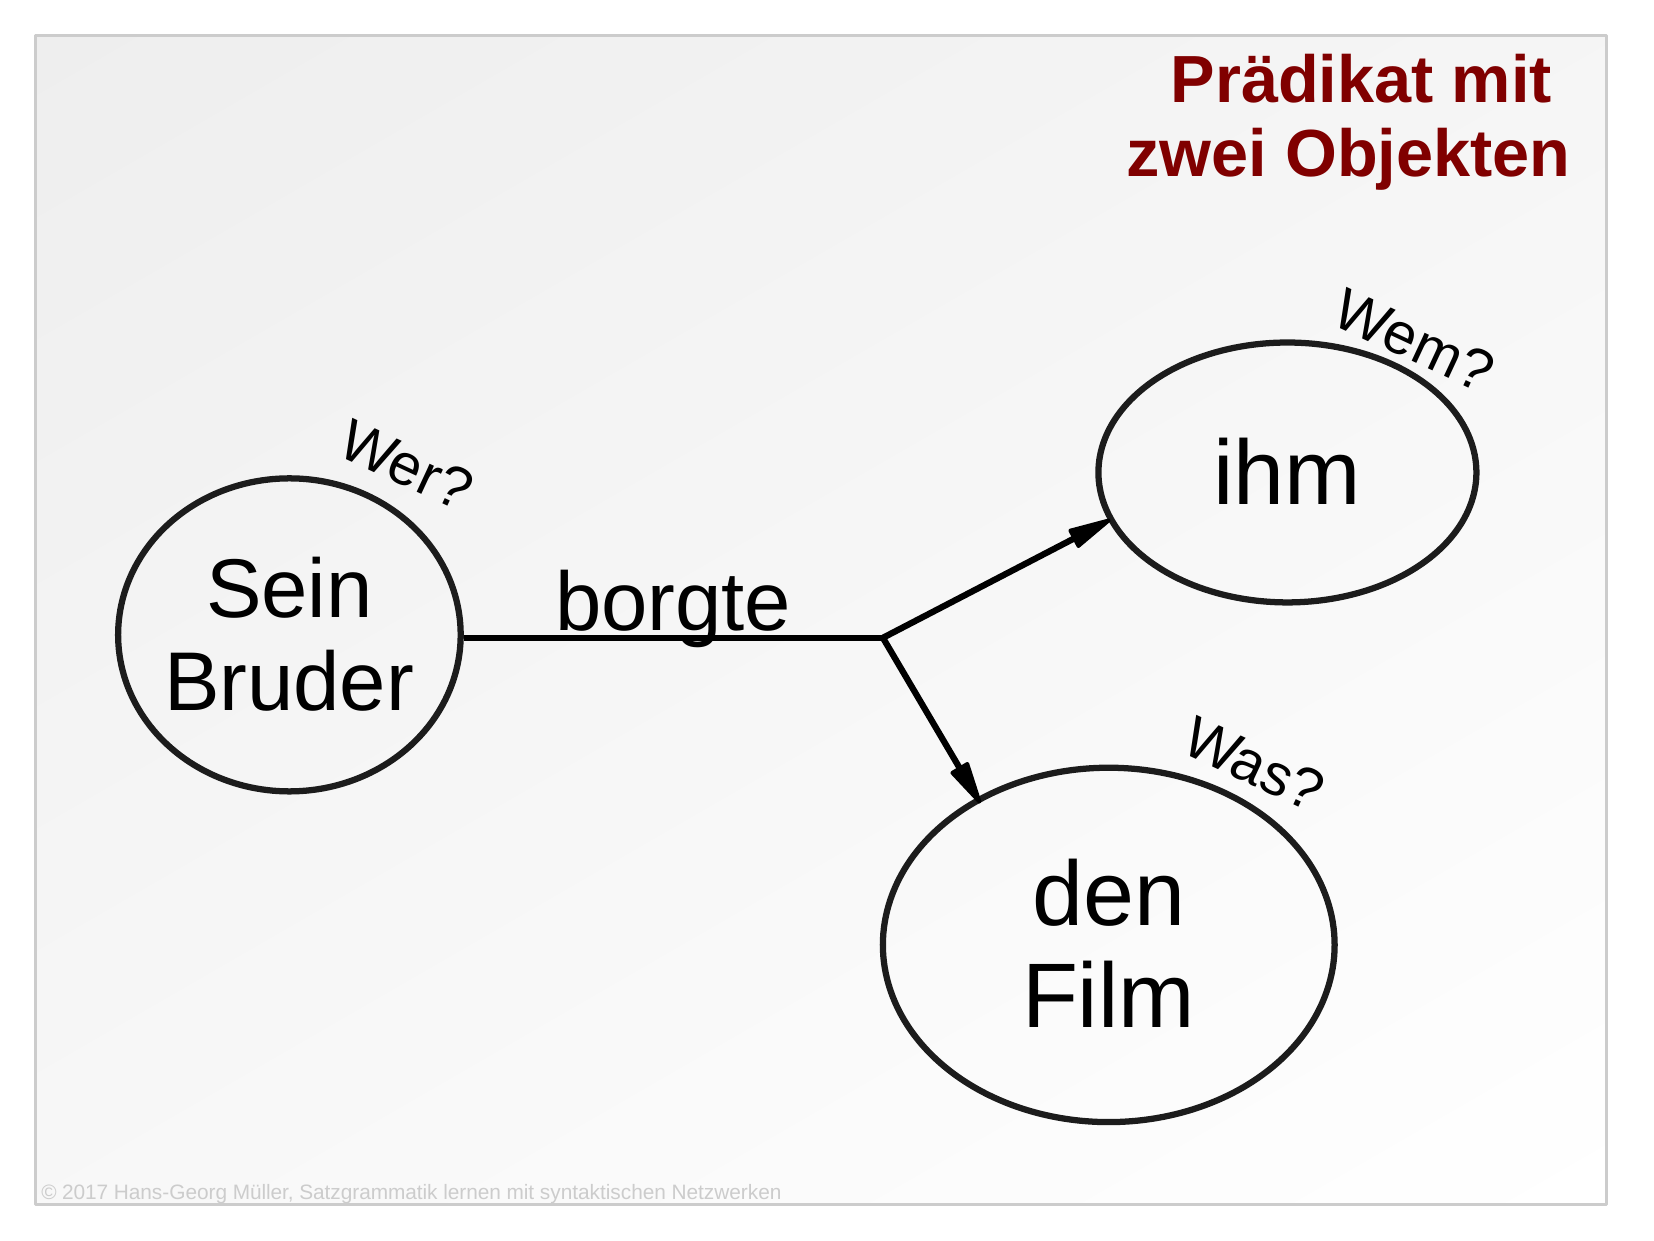

# Prädikat mit zwei Objekten
Wem?
ihm
Wer?
Sein
Bruder
borgte
Was?
den
Film